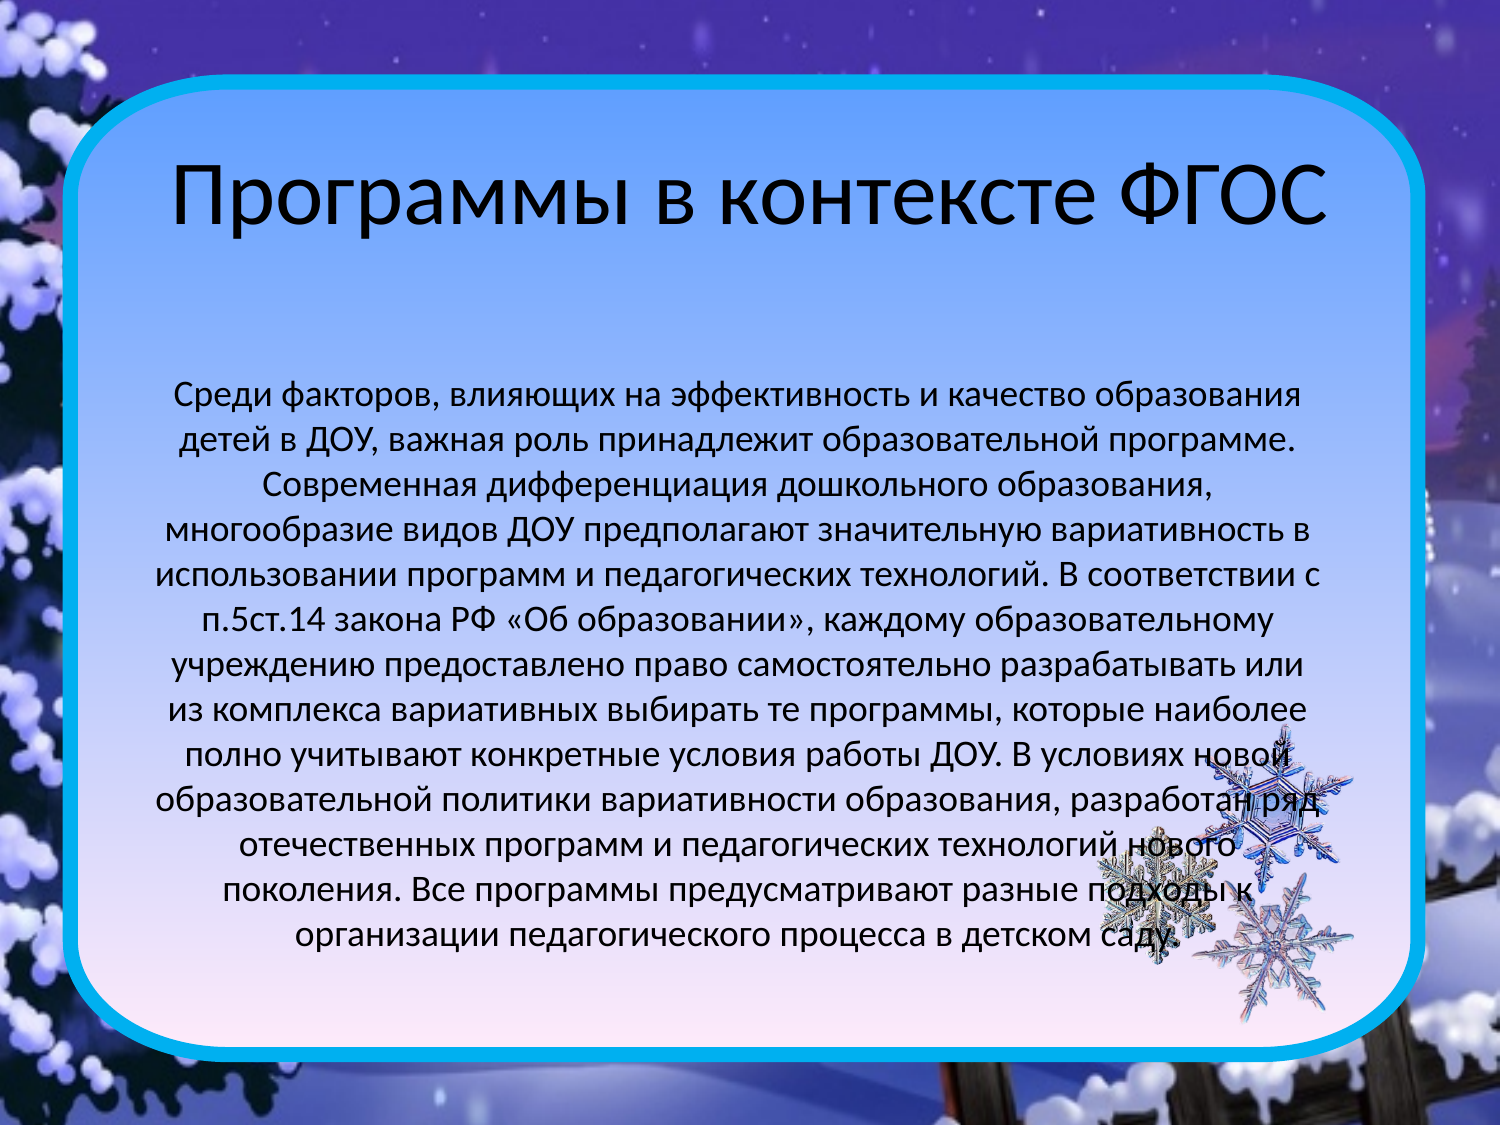

# Программы в контексте ФГОС
Среди факторов, влияющих на эффективность и качество образования детей в ДОУ, важная роль принадлежит образовательной программе. Современная дифференциация дошкольного образования, многообразие видов ДОУ предполагают значительную вариативность в использовании программ и педагогических технологий. В соответствии с п.5ст.14 закона РФ «Об образовании», каждому образовательному учреждению предоставлено право самостоятельно разрабатывать или из комплекса вариативных выбирать те программы, которые наиболее полно учитывают конкретные условия работы ДОУ. В условиях новой образовательной политики вариативности образования, разработан ряд отечественных программ и педагогических технологий нового поколения. Все программы предусматривают разные подходы к организации педагогического процесса в детском саду.